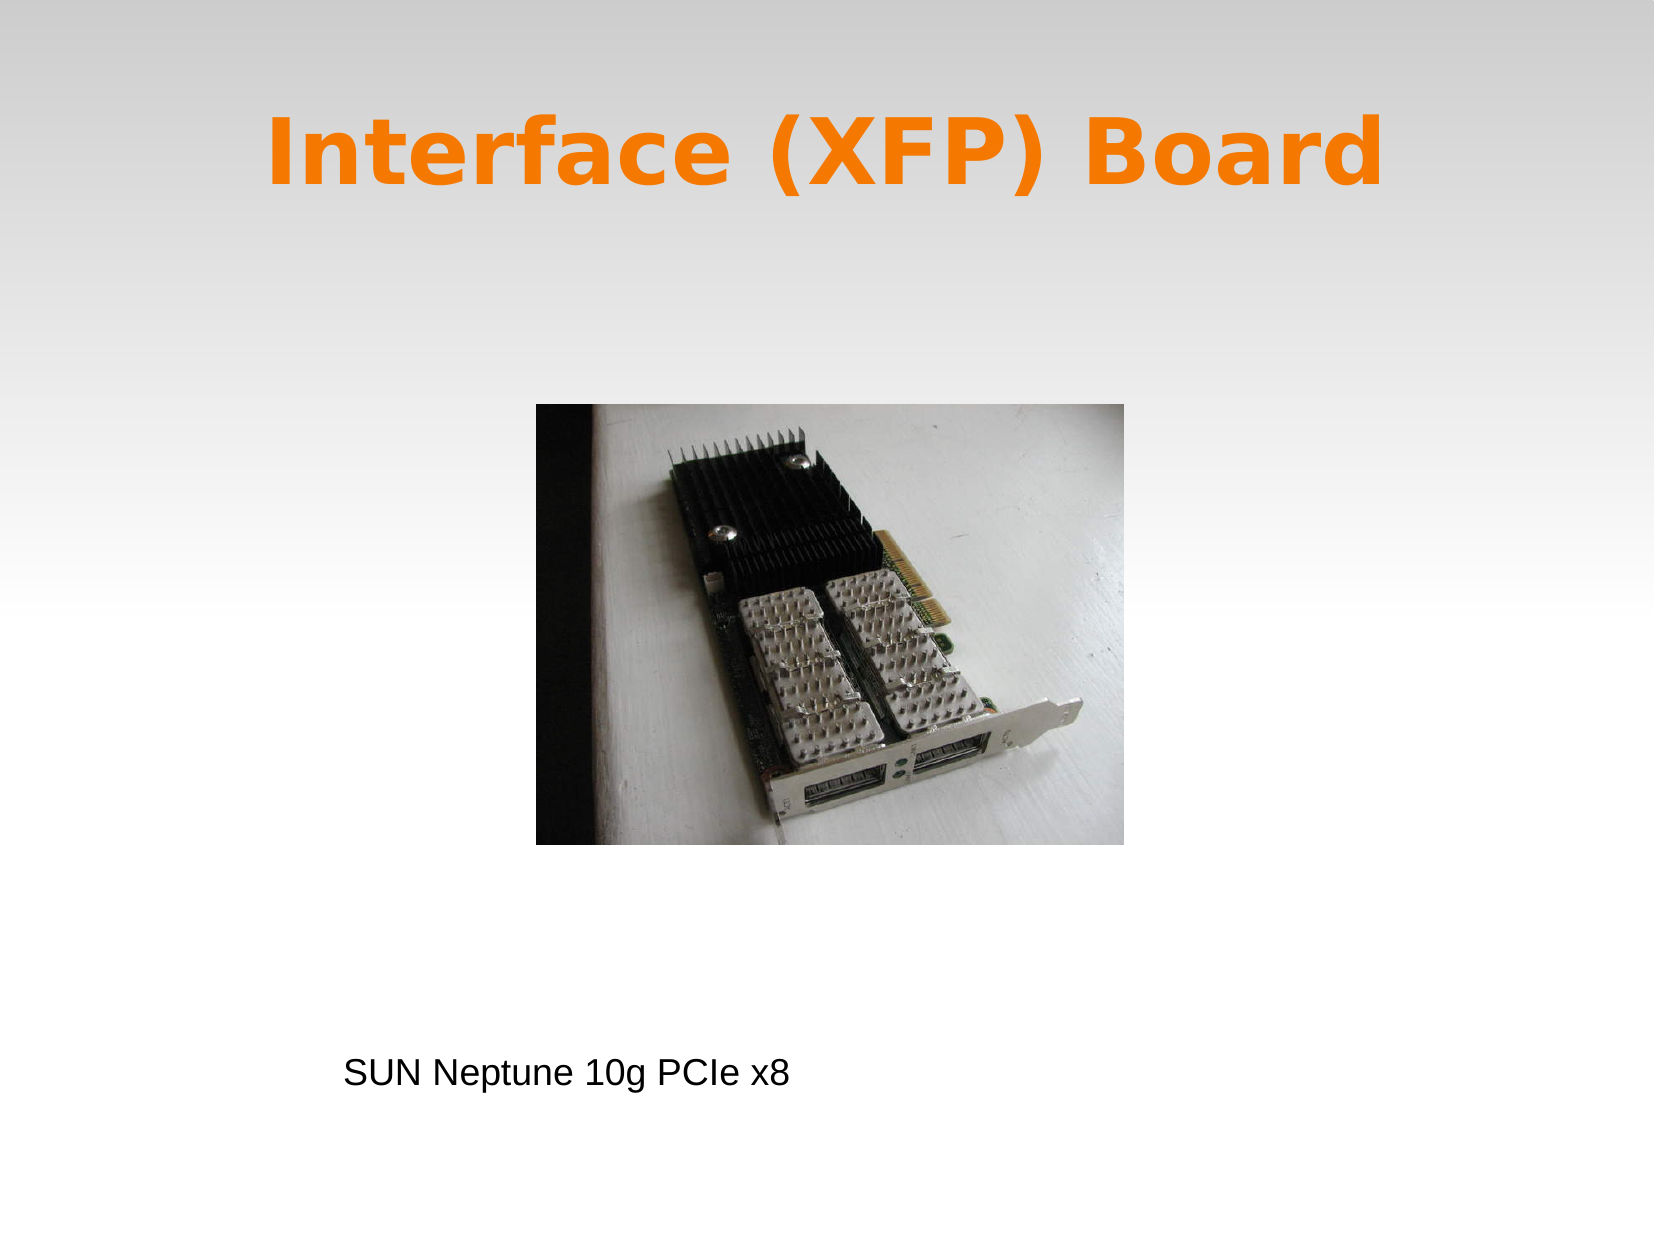

# Interface (XFP) Board
SUN Neptune 10g PCIe x8